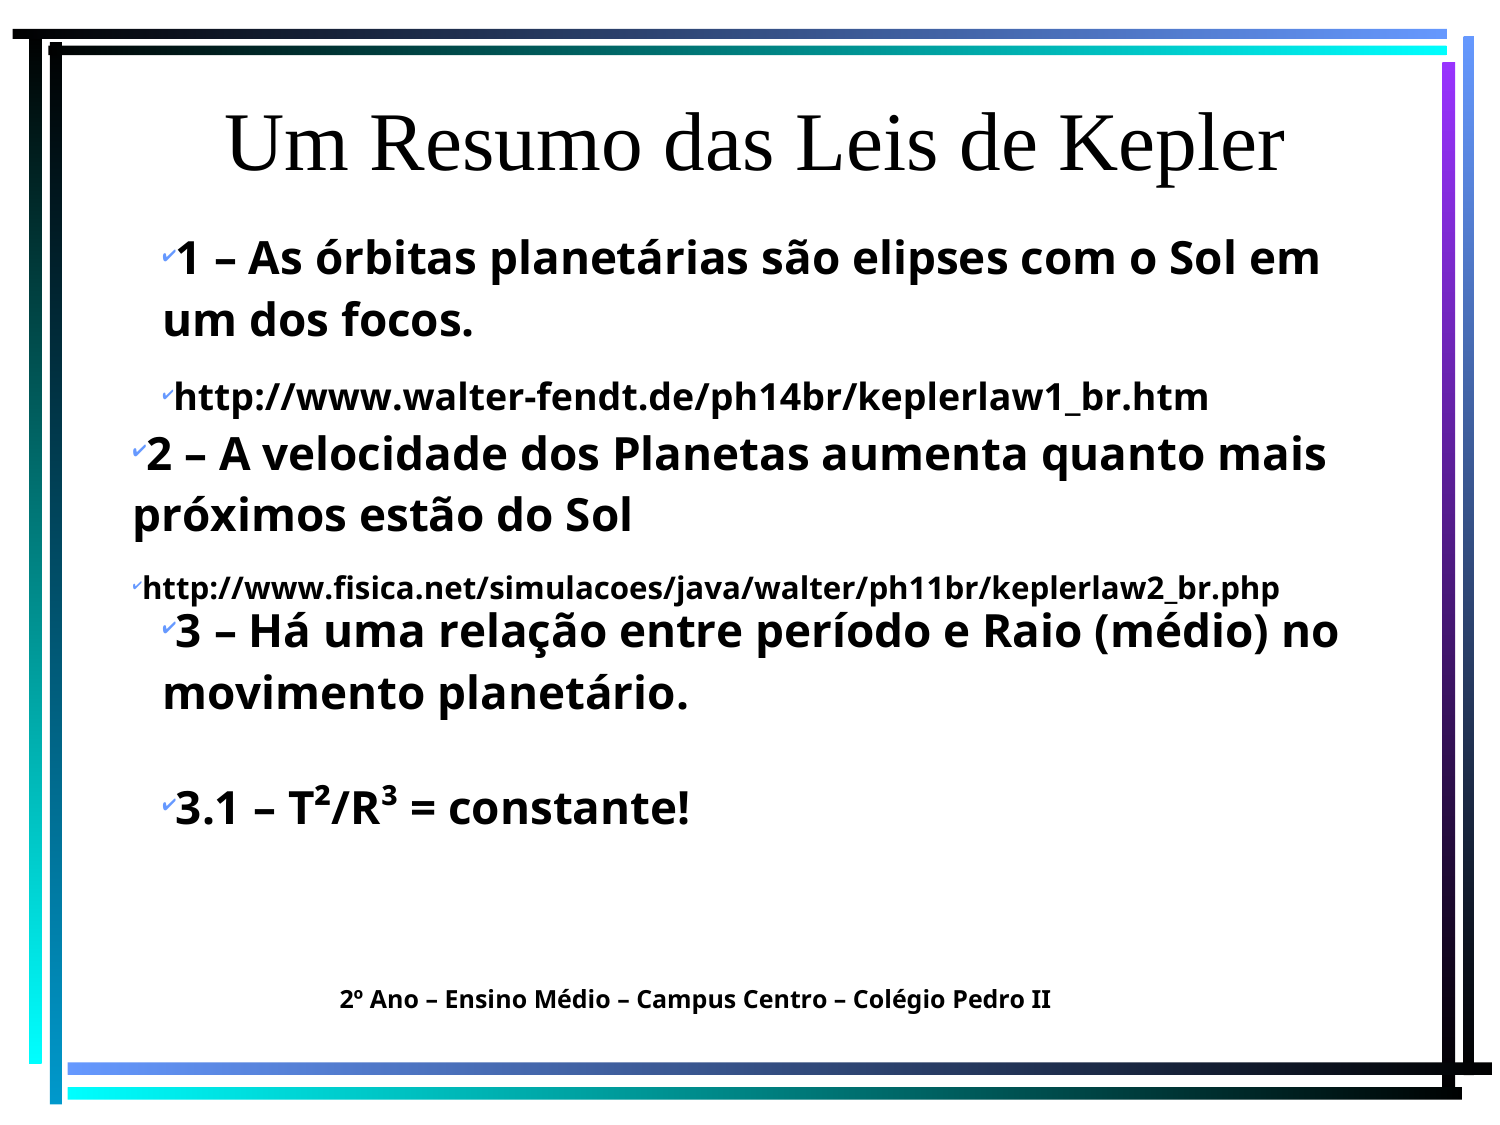

# Um Resumo das Leis de Kepler
1 – As órbitas planetárias são elipses com o Sol em um dos focos.
http://www.walter-fendt.de/ph14br/keplerlaw1_br.htm
2 – A velocidade dos Planetas aumenta quanto mais próximos estão do Sol
http://www.fisica.net/simulacoes/java/walter/ph11br/keplerlaw2_br.php
3 – Há uma relação entre período e Raio (médio) no movimento planetário.
3.1 – T²/R³ = constante!
2º Ano – Ensino Médio – Campus Centro – Colégio Pedro II